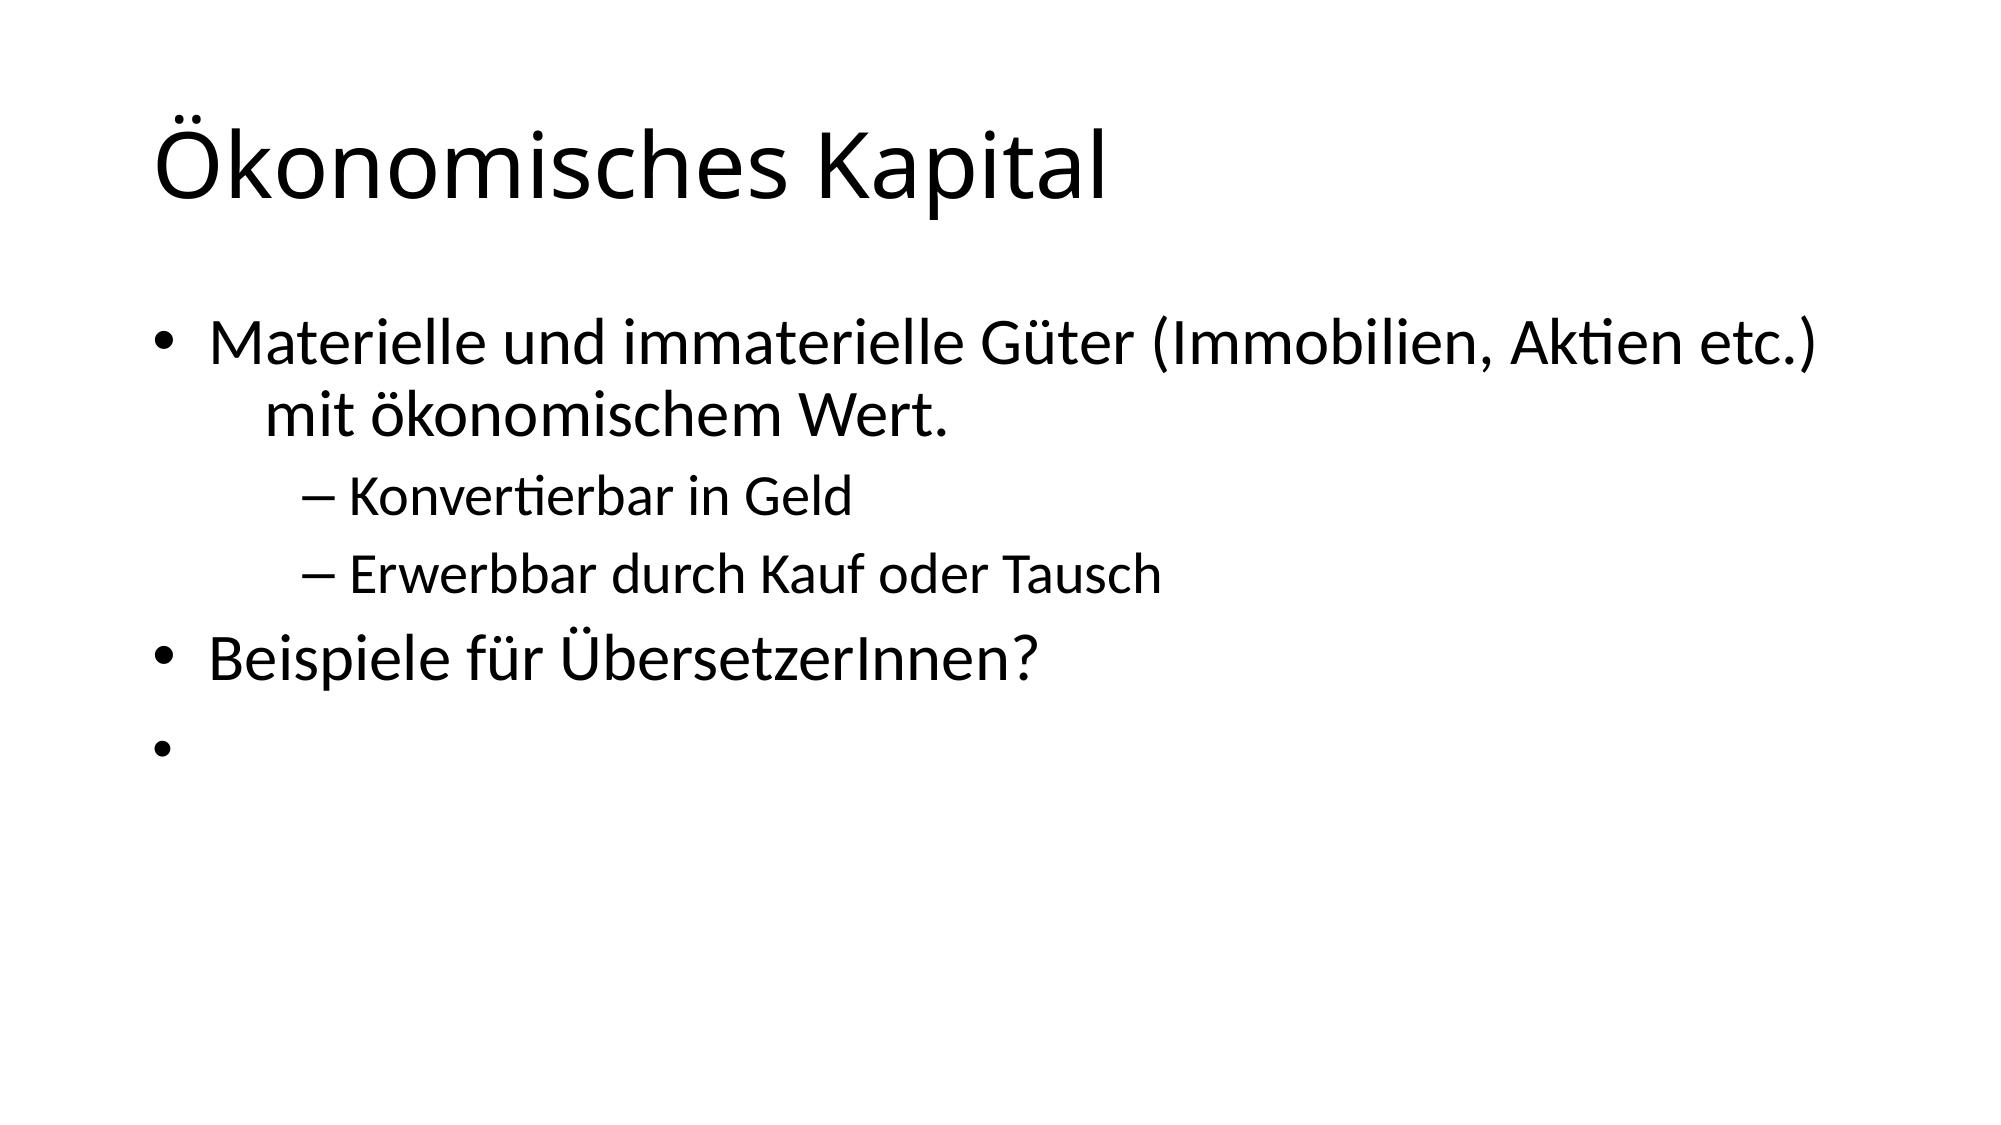

# Ökonomisches Kapital
Materielle und immaterielle Güter (Immobilien, Aktien etc.) mit ökonomischem Wert.
Konvertierbar in Geld
Erwerbbar durch Kauf oder Tausch
Beispiele für ÜbersetzerInnen?